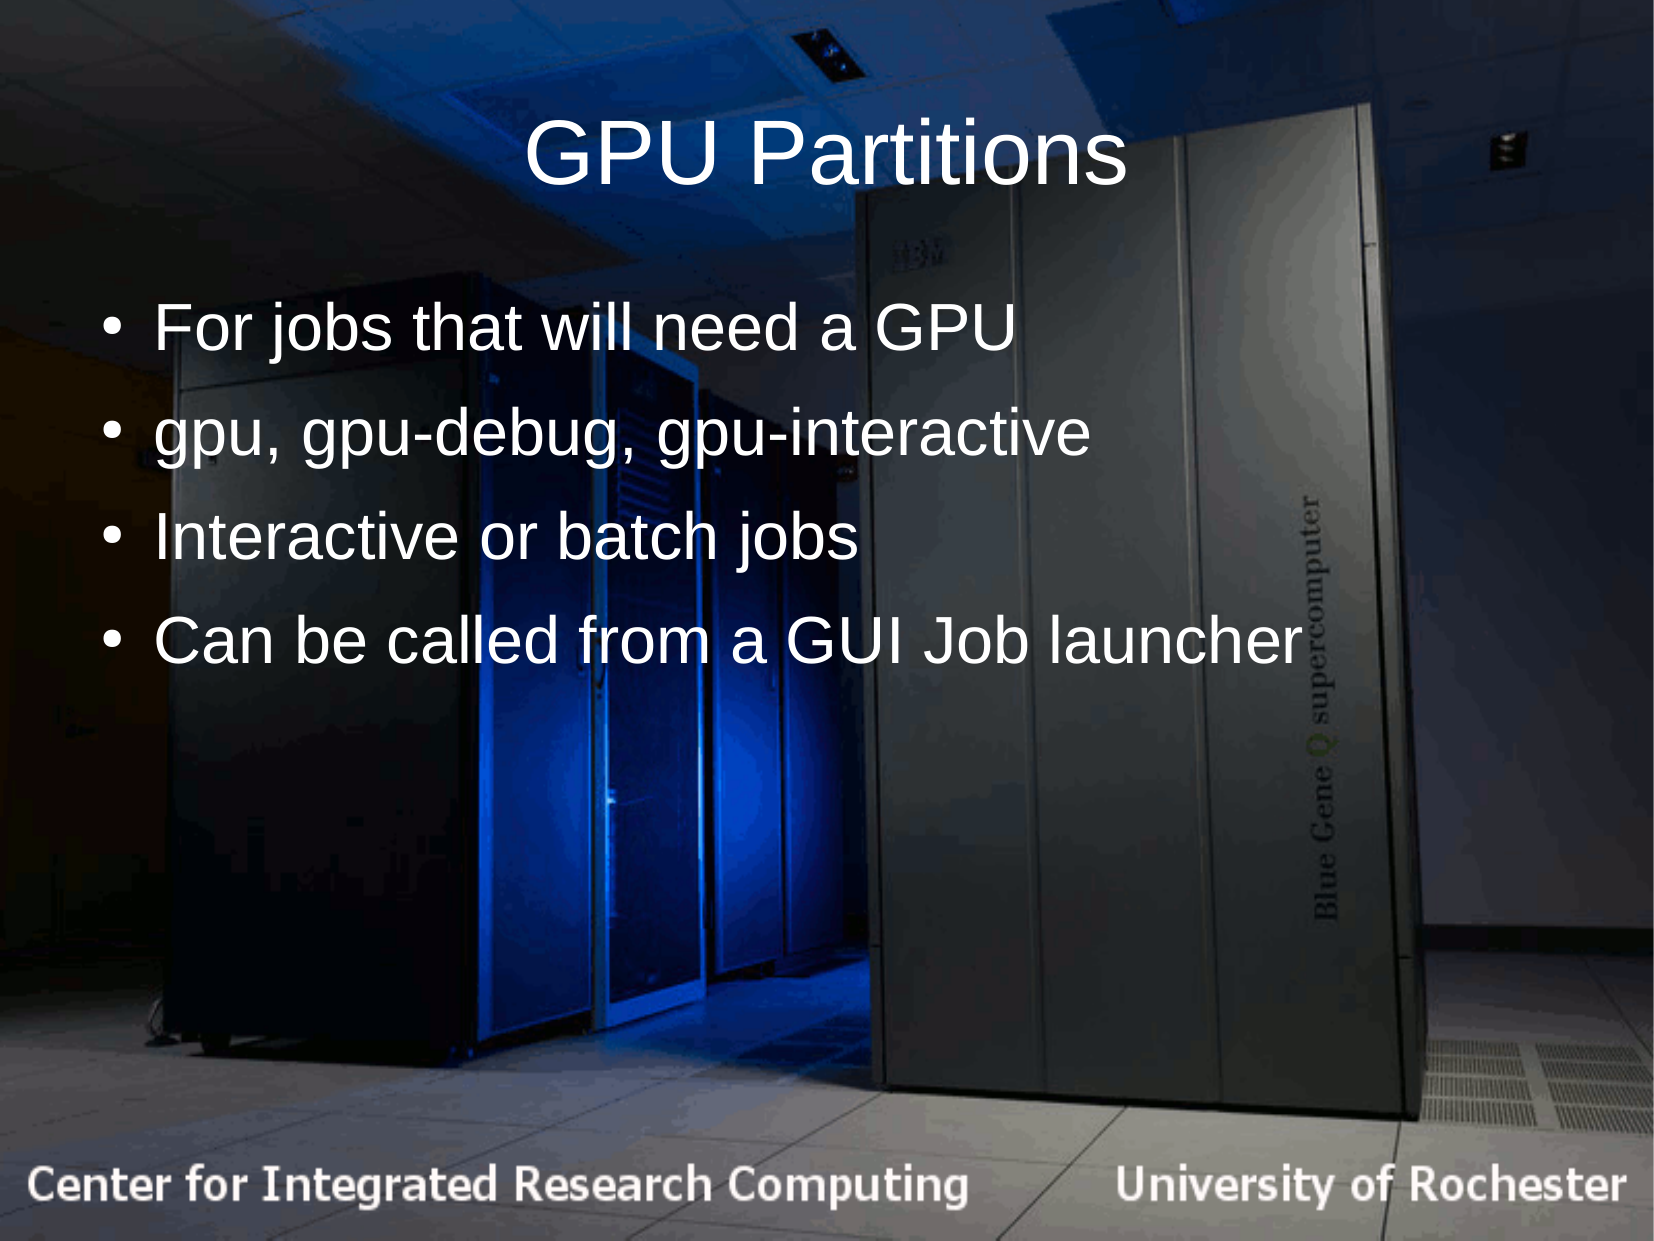

# GPU Partitions
For jobs that will need a GPU
gpu, gpu-debug, gpu-interactive
Interactive or batch jobs
Can be called from a GUI Job launcher